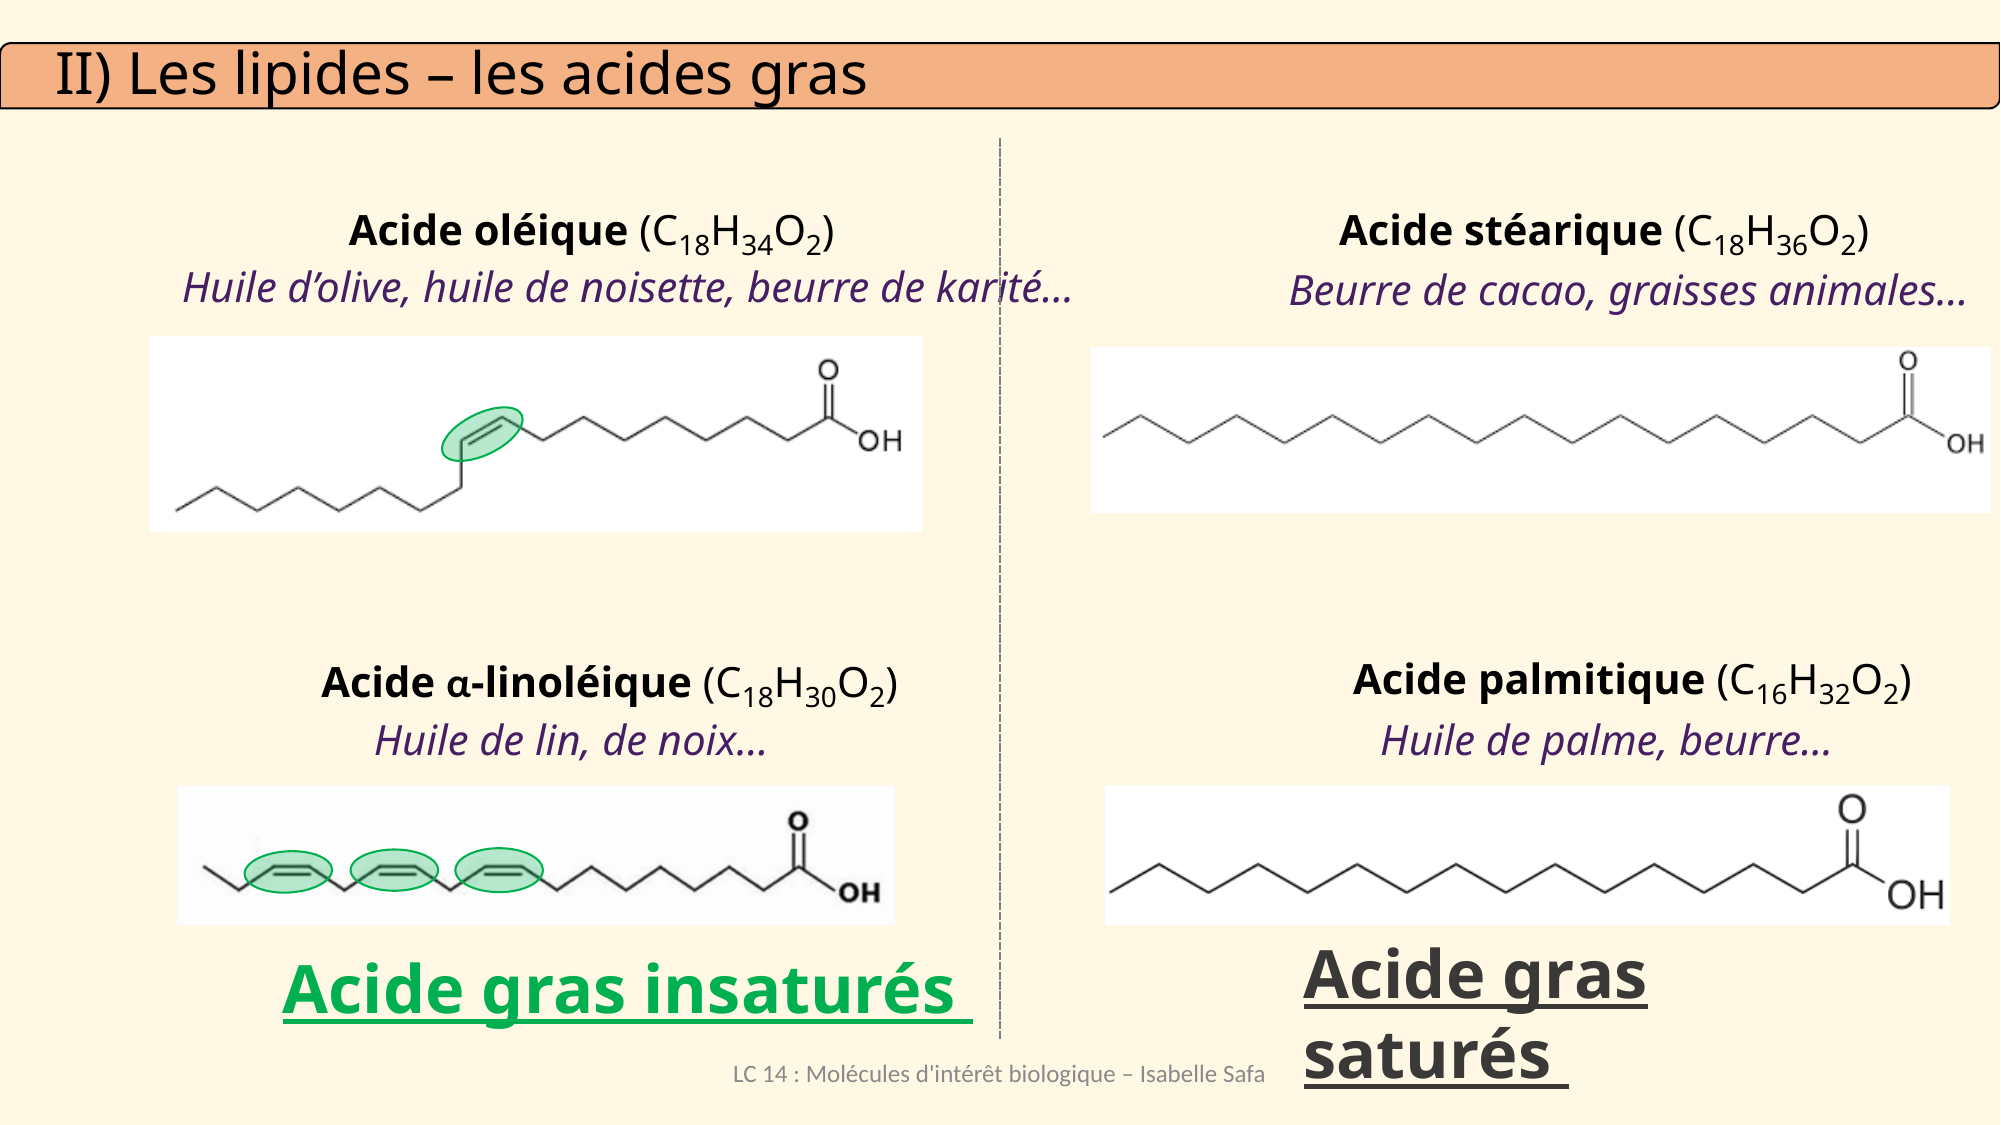

# II) Les lipides – les acides gras
Acide oléique (C18H34O2)
Acide stéarique (C18H36O2)
Huile d’olive, huile de noisette, beurre de karité…
Beurre de cacao, graisses animales…
Acide palmitique (C16H32O2)
Acide α-linoléique (C18H30O2)
Huile de lin, de noix…
Huile de palme, beurre…
Acide gras saturés
Acide gras insaturés
LC 14 : Molécules d'intérêt biologique – Isabelle Safa